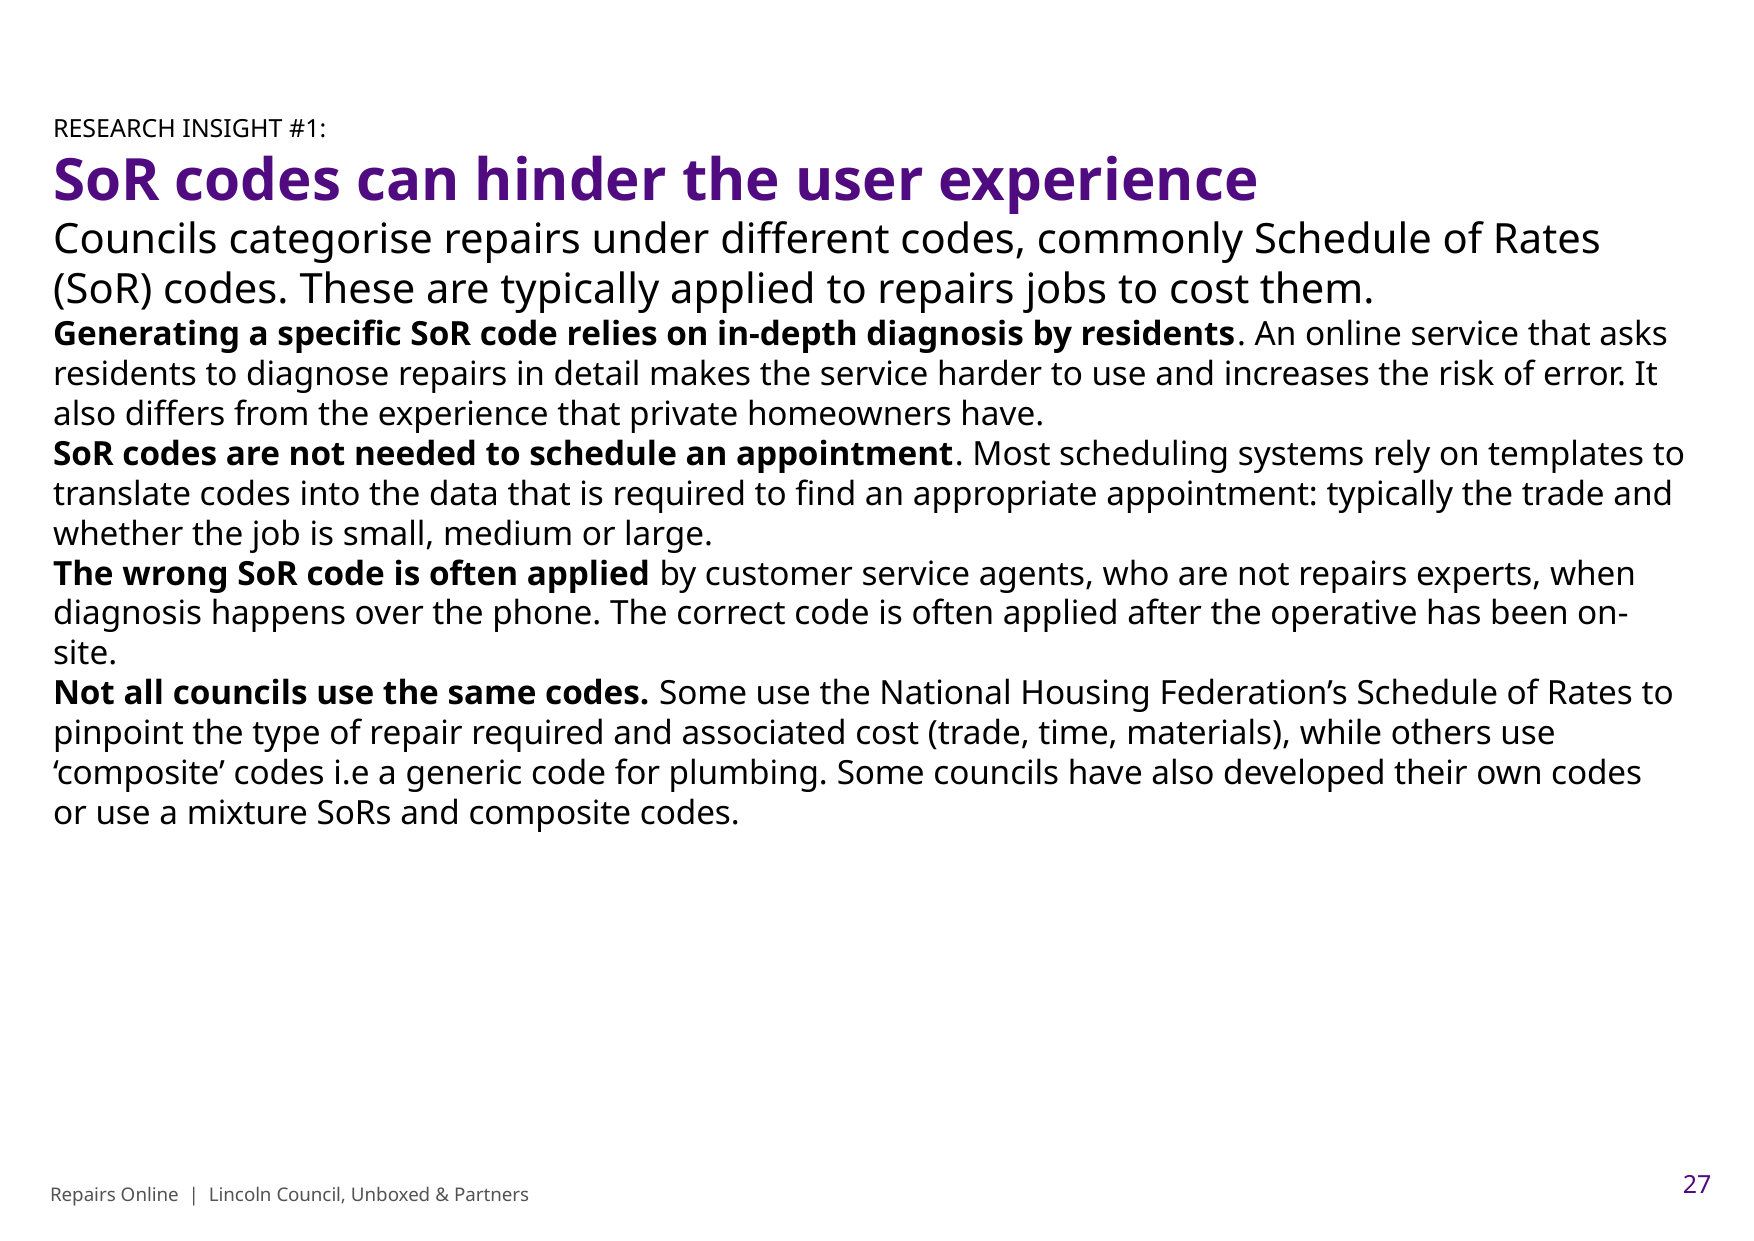

# RESEARCH INSIGHT #1: SoR codes can hinder the user experience Councils categorise repairs under different codes, commonly Schedule of Rates (SoR) codes. These are typically applied to repairs jobs to cost them. Generating a specific SoR code relies on in-depth diagnosis by residents. An online service that asks residents to diagnose repairs in detail makes the service harder to use and increases the risk of error. It also differs from the experience that private homeowners have. SoR codes are not needed to schedule an appointment. Most scheduling systems rely on templates to translate codes into the data that is required to find an appropriate appointment: typically the trade and whether the job is small, medium or large. The wrong SoR code is often applied by customer service agents, who are not repairs experts, when diagnosis happens over the phone. The correct code is often applied after the operative has been on-site. Not all councils use the same codes. Some use the National Housing Federation’s Schedule of Rates to pinpoint the type of repair required and associated cost (trade, time, materials), while others use ‘composite’ codes i.e a generic code for plumbing. Some councils have also developed their own codes or use a mixture SoRs and composite codes.